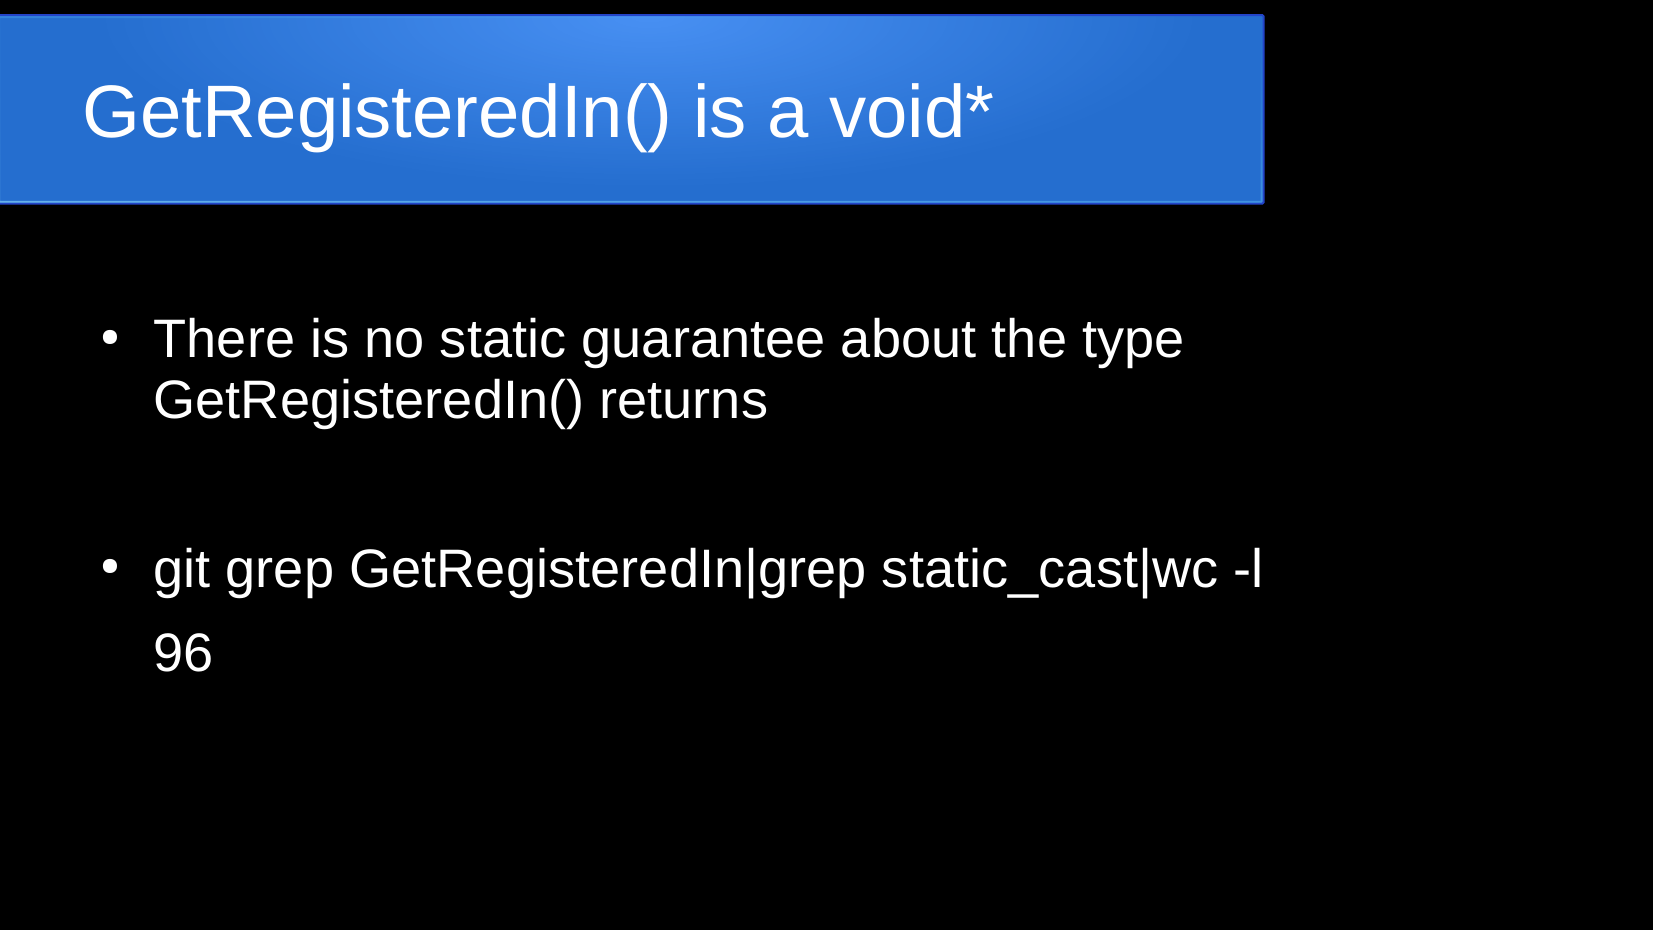

# GetRegisteredIn() is a void*
There is no static guarantee about the type GetRegisteredIn() returns
git grep GetRegisteredIn|grep static_cast|wc -l
96